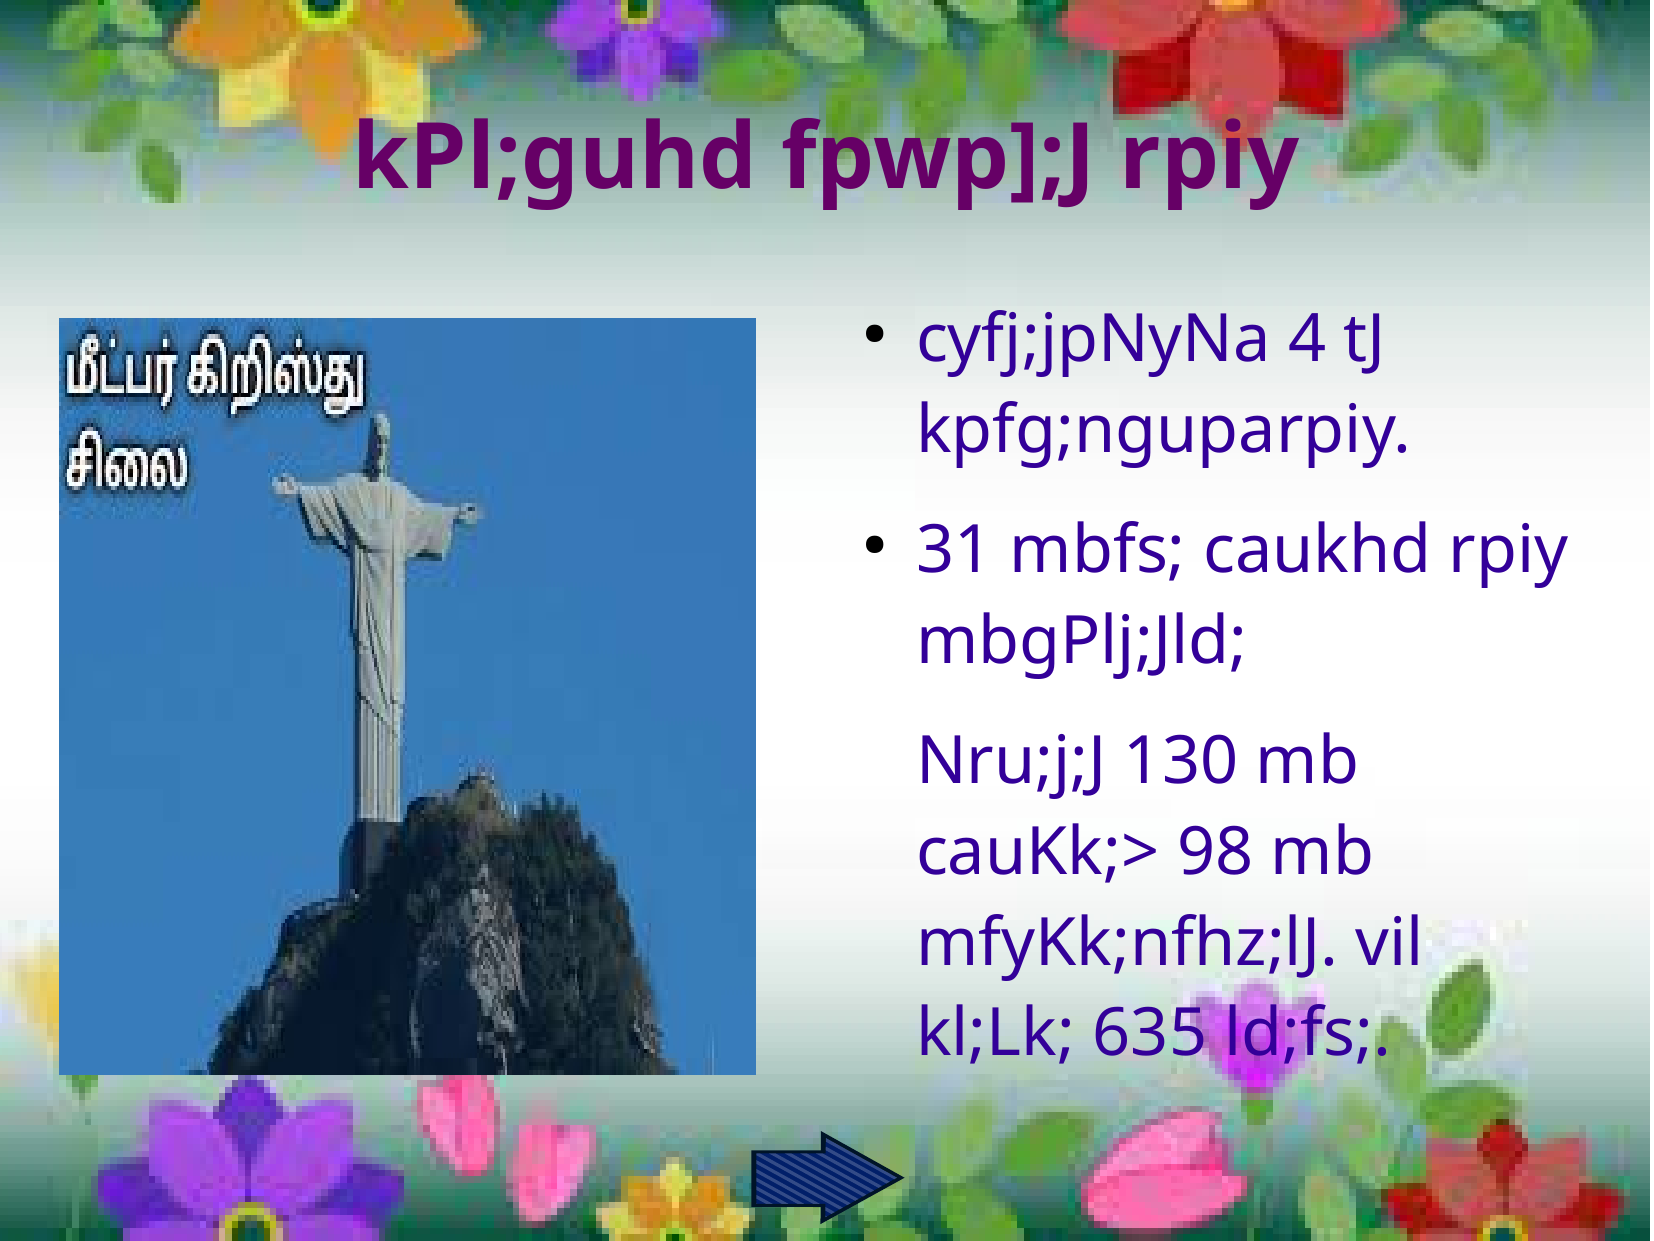

#
kPl;guhd fpwp];J rpiy
cyfj;jpNyNa 4 tJ kpfg;nguparpiy.
31 mbfs; caukhd rpiy mbgPlj;Jld;
Nru;j;J 130 mb cauKk;> 98 mb mfyKk;nfhz;lJ. vil kl;Lk; 635 ld;fs;.